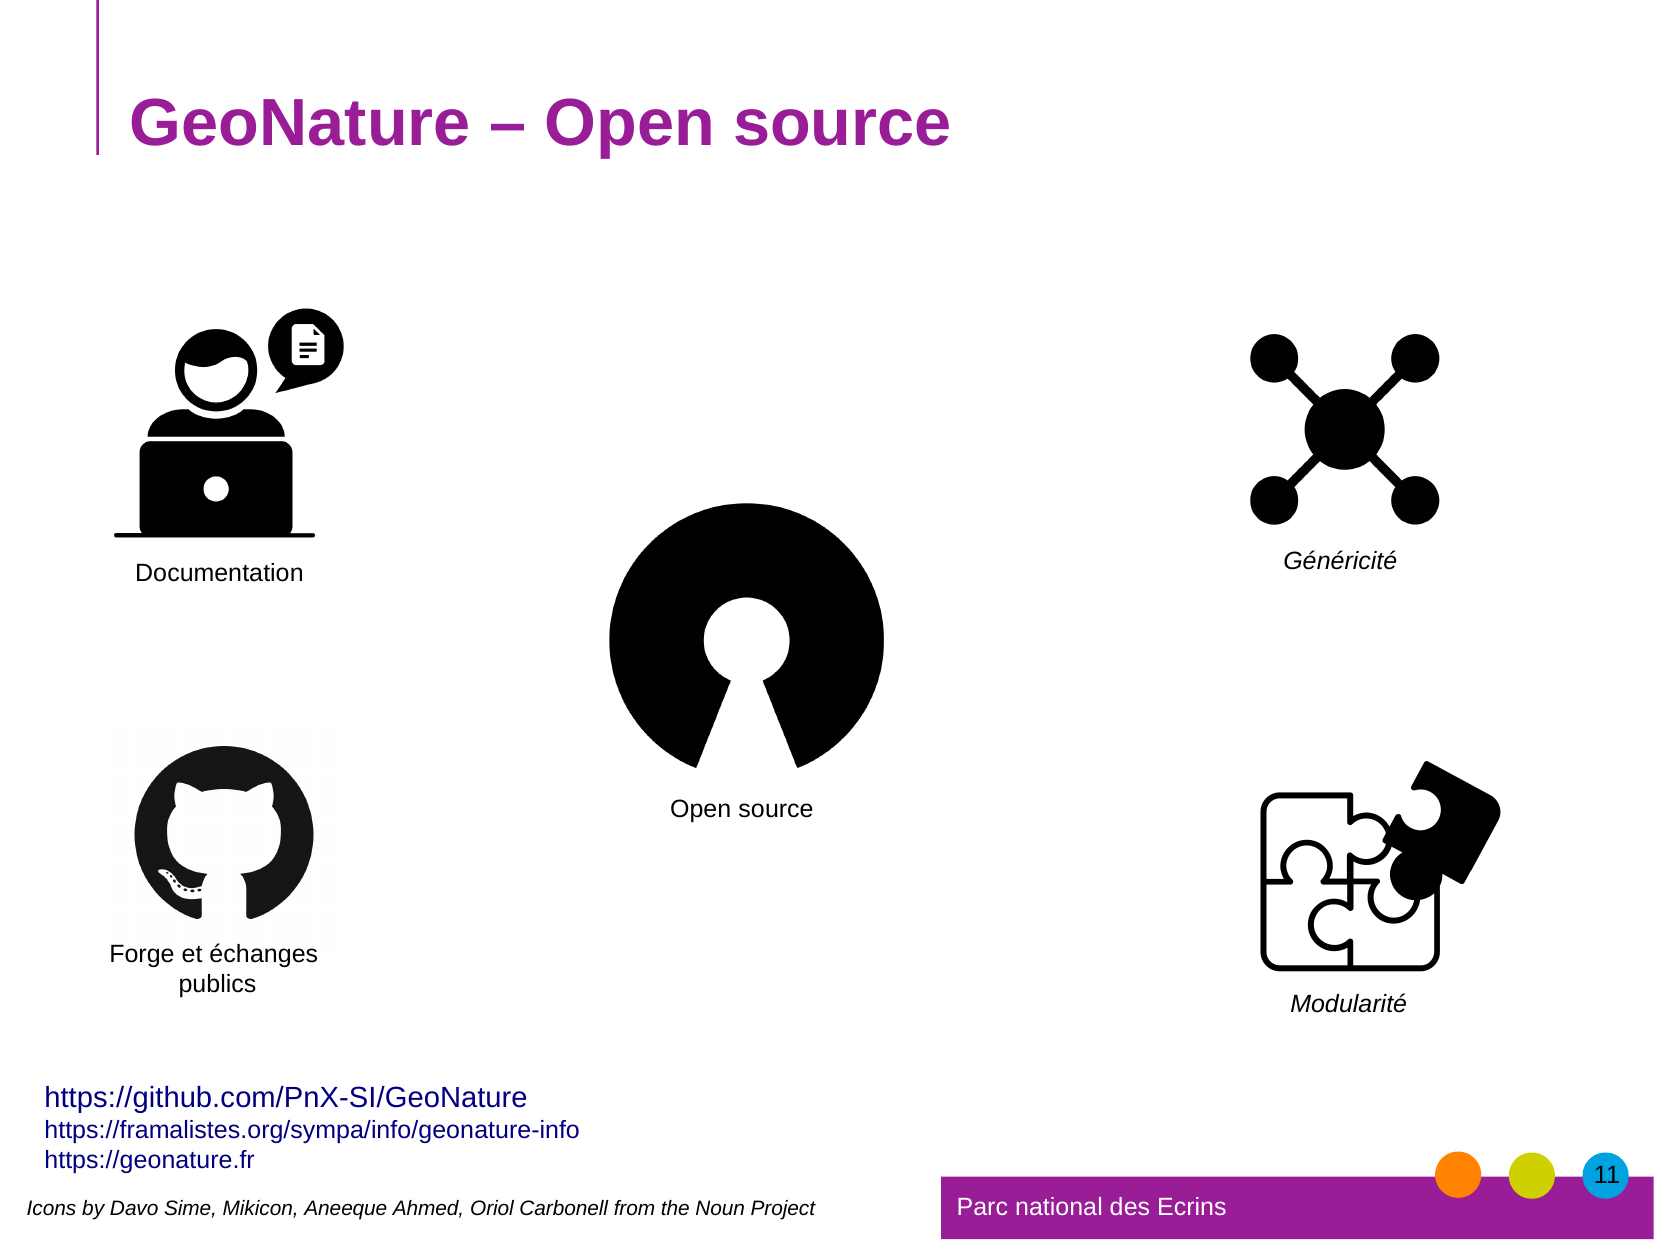

# GeoNature – Open source
Généricité
Documentation
Open source
Forge et échanges
publics
Modularité
https://github.com/PnX-SI/GeoNature
https://framalistes.org/sympa/info/geonature-info
https://geonature.fr
Icons by Davo Sime, Mikicon, Aneeque Ahmed, Oriol Carbonell from the Noun Project